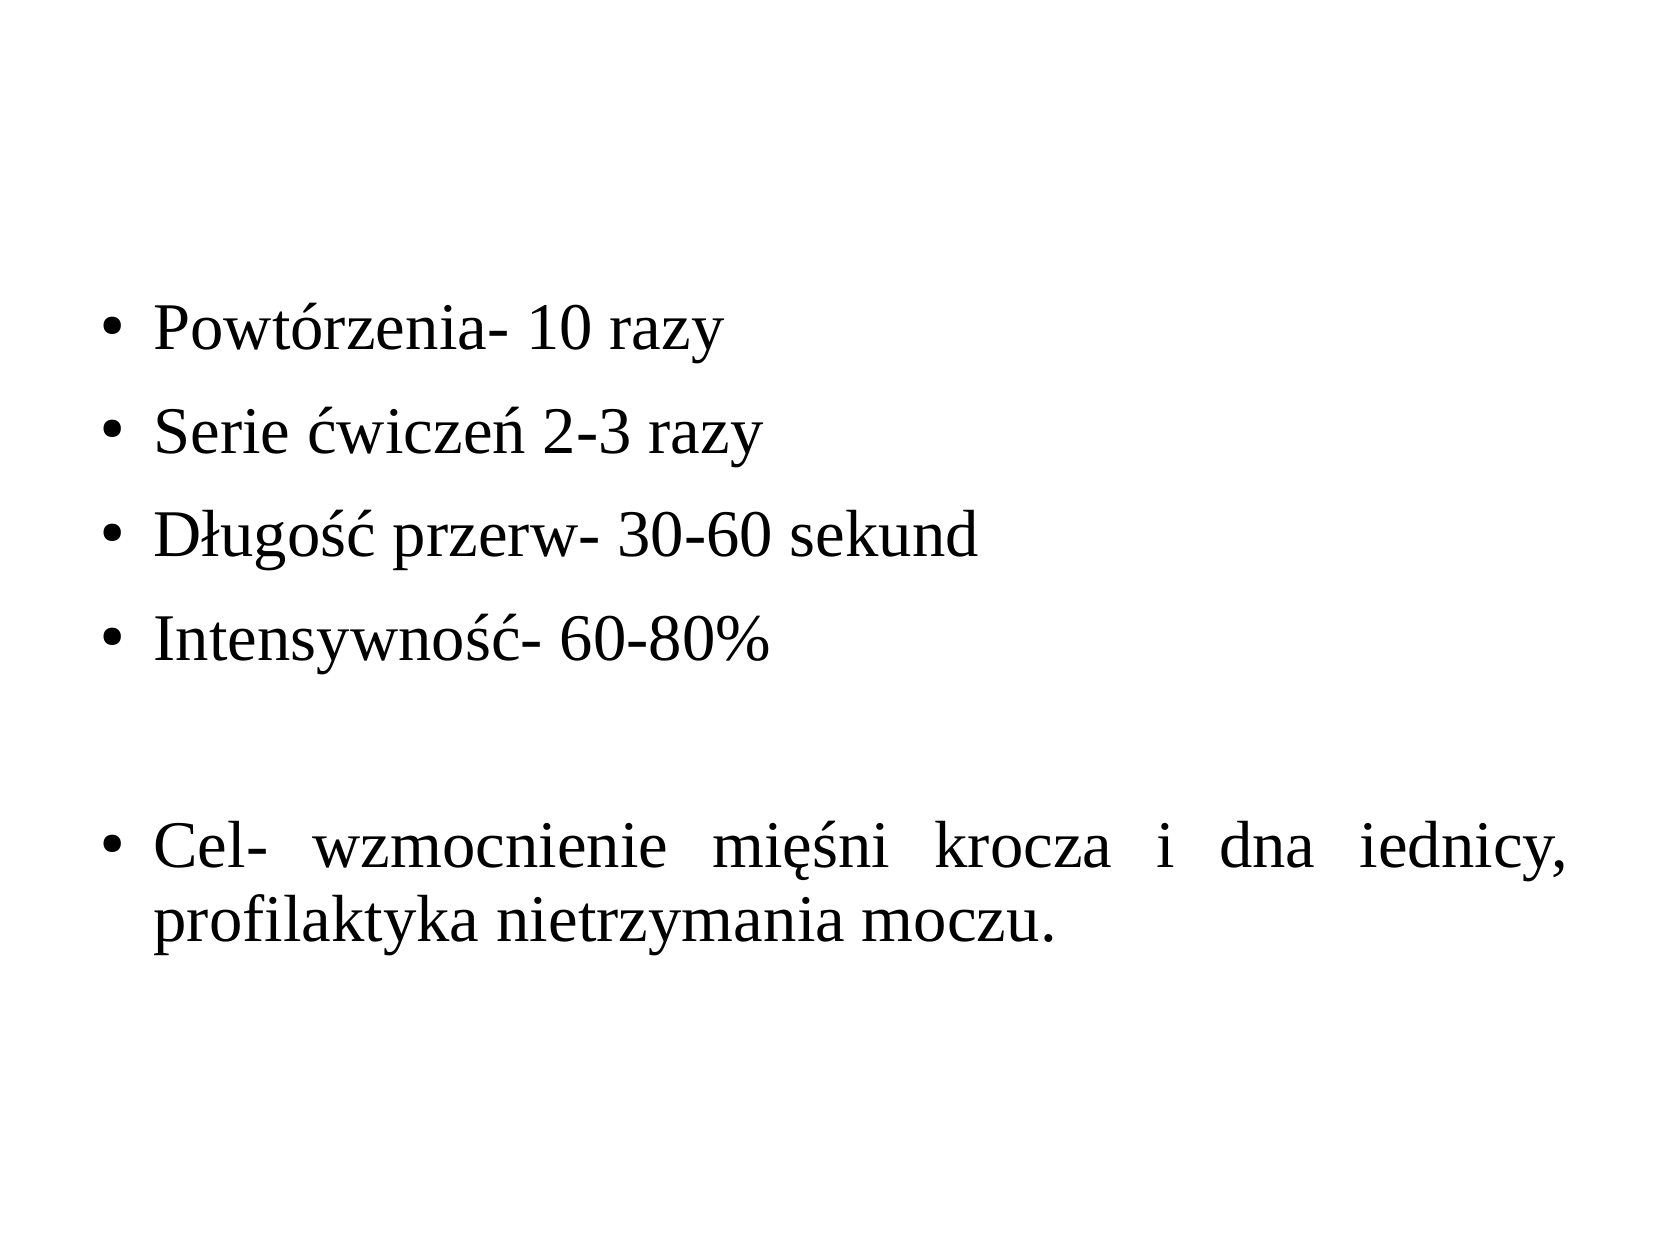

#
Powtórzenia- 10 razy
Serie ćwiczeń 2-3 razy
Długość przerw- 30-60 sekund
Intensywność- 60-80%
Cel- wzmocnienie mięśni krocza i dna iednicy, profilaktyka nietrzymania moczu.